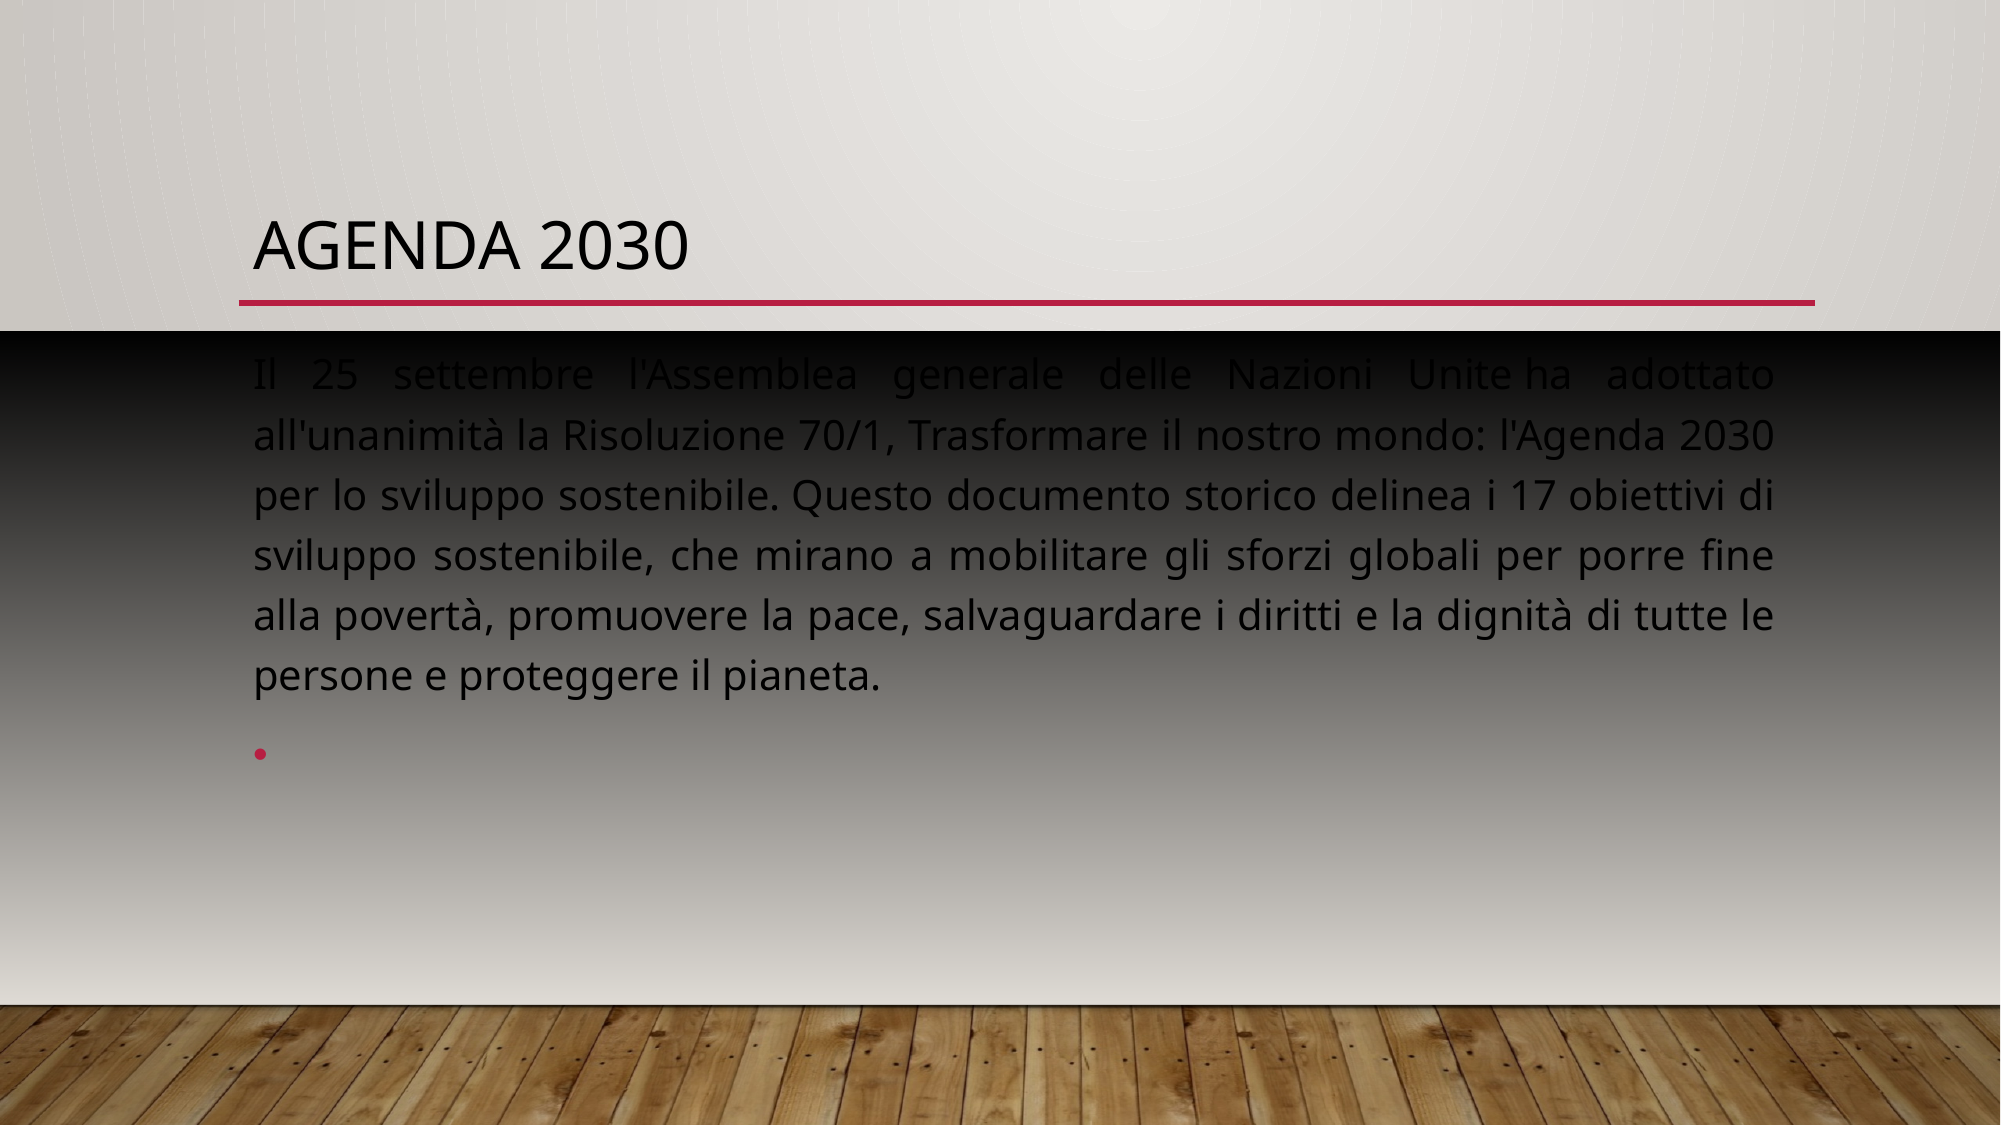

# Agenda 2030
Il 25 settembre l'Assemblea generale delle Nazioni Unite ha adottato all'unanimità la Risoluzione 70/1, Trasformare il nostro mondo: l'Agenda 2030 per lo sviluppo sostenibile. Questo documento storico delinea i 17 obiettivi di sviluppo sostenibile, che mirano a mobilitare gli sforzi globali per porre fine alla povertà, promuovere la pace, salvaguardare i diritti e la dignità di tutte le persone e proteggere il pianeta.